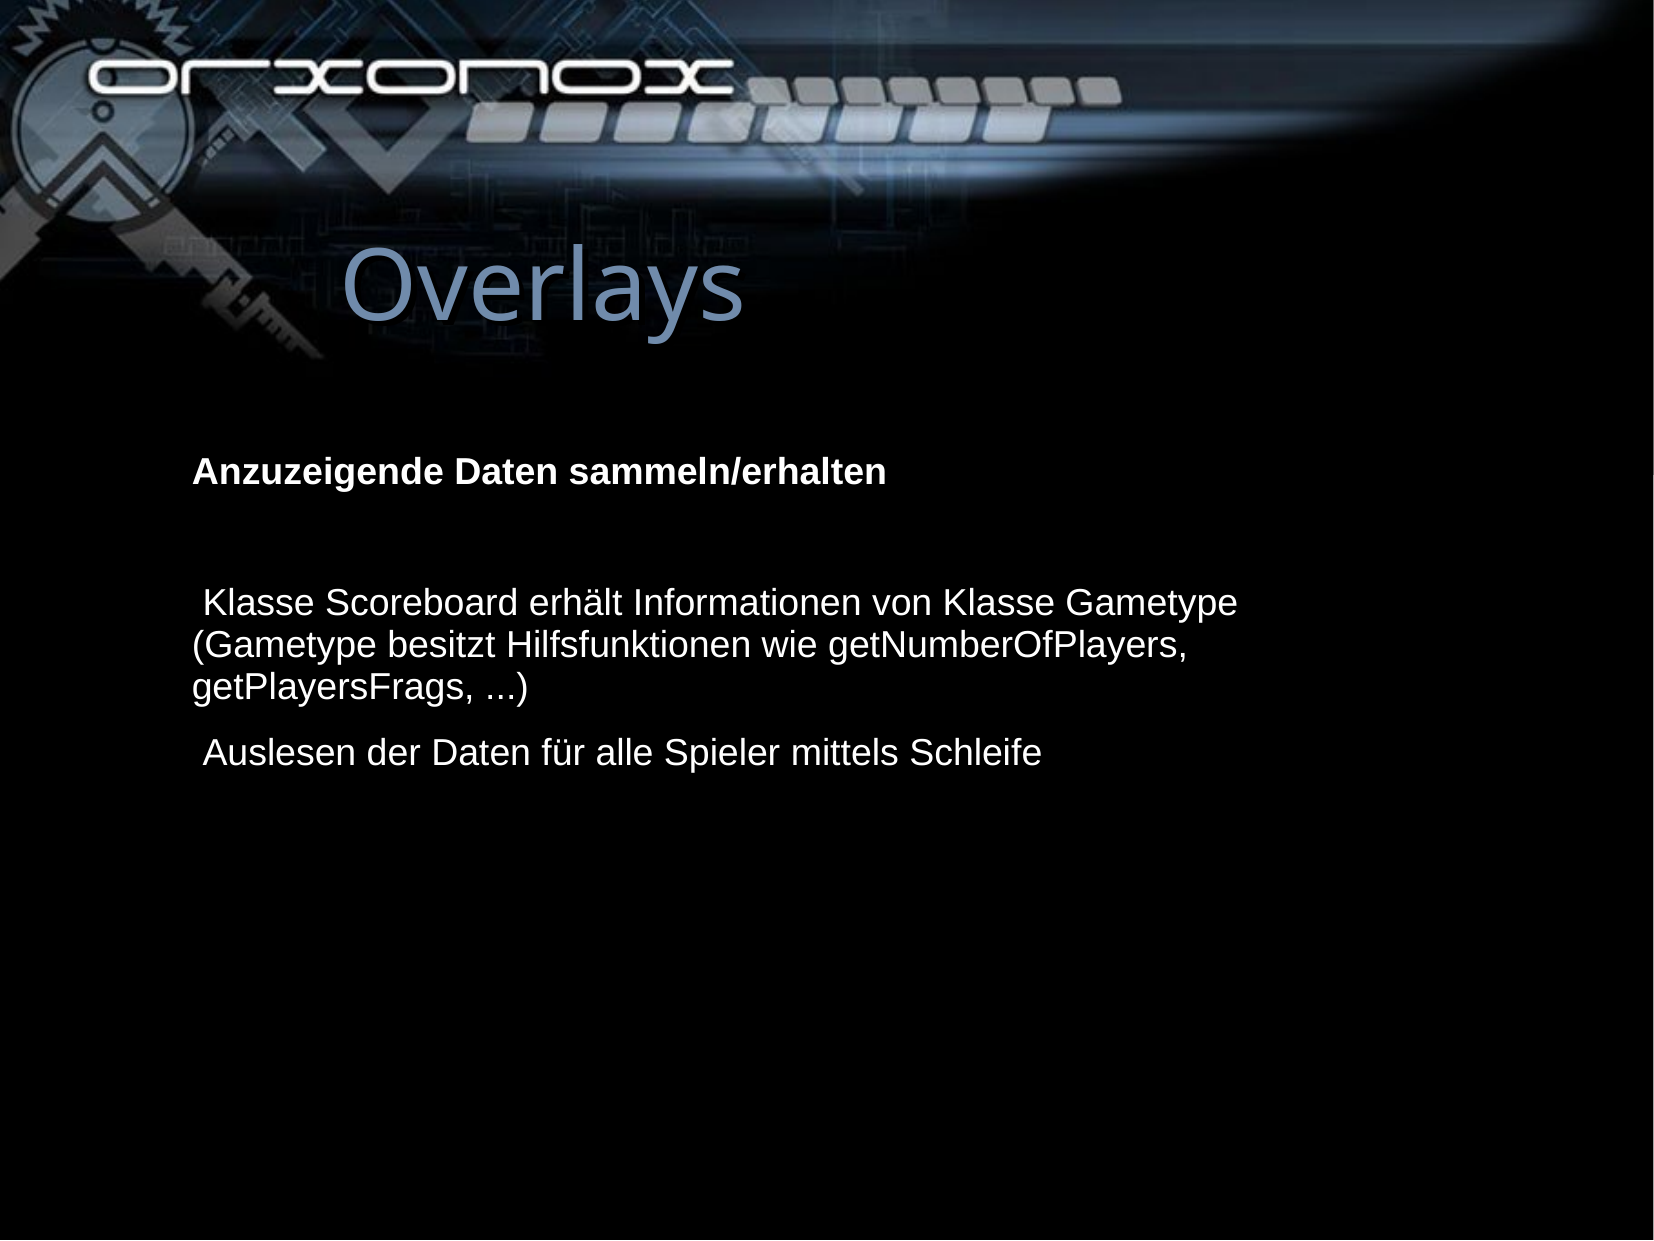

Overlays
Anzuzeigende Daten sammeln/erhalten
 Klasse Scoreboard erhält Informationen von Klasse Gametype (Gametype besitzt Hilfsfunktionen wie getNumberOfPlayers, getPlayersFrags, ...)
 Auslesen der Daten für alle Spieler mittels Schleife